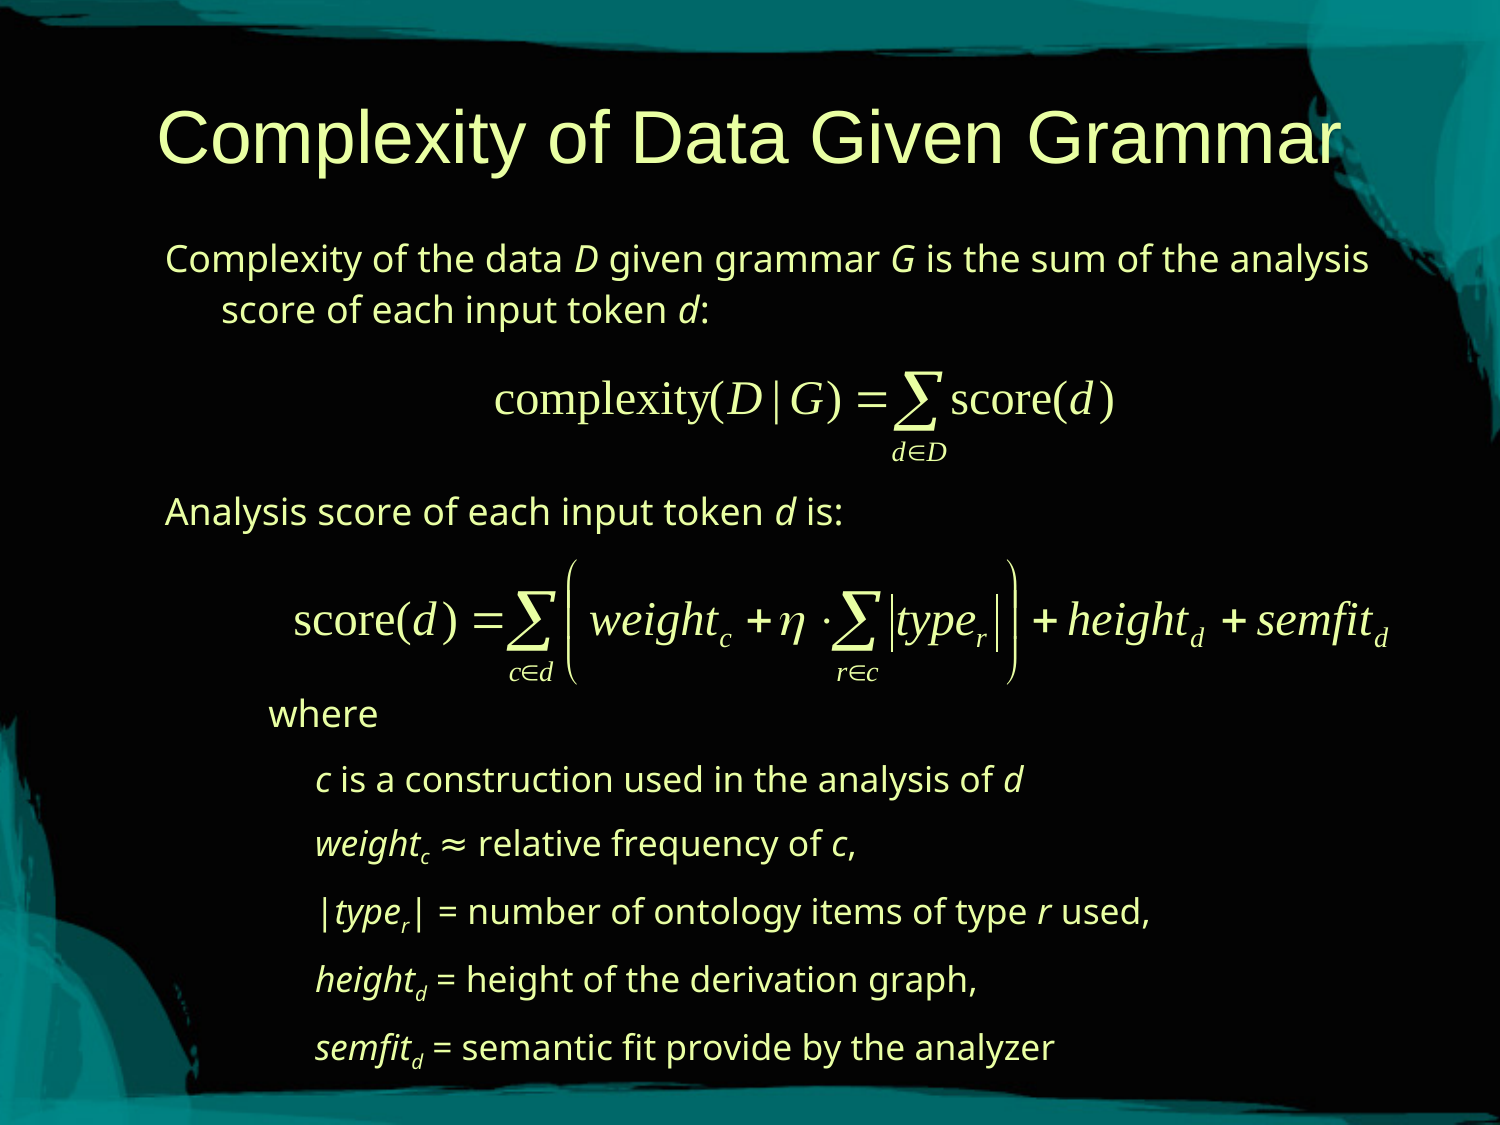

# Complexity of Data Given Grammar
Complexity of the data D given grammar G is the sum of the analysis score of each input token d:
Analysis score of each input token d is:
where
c is a construction used in the analysis of d
weightc ≈ relative frequency of c,
|typer| = number of ontology items of type r used,
heightd = height of the derivation graph,
semfitd = semantic fit provide by the analyzer